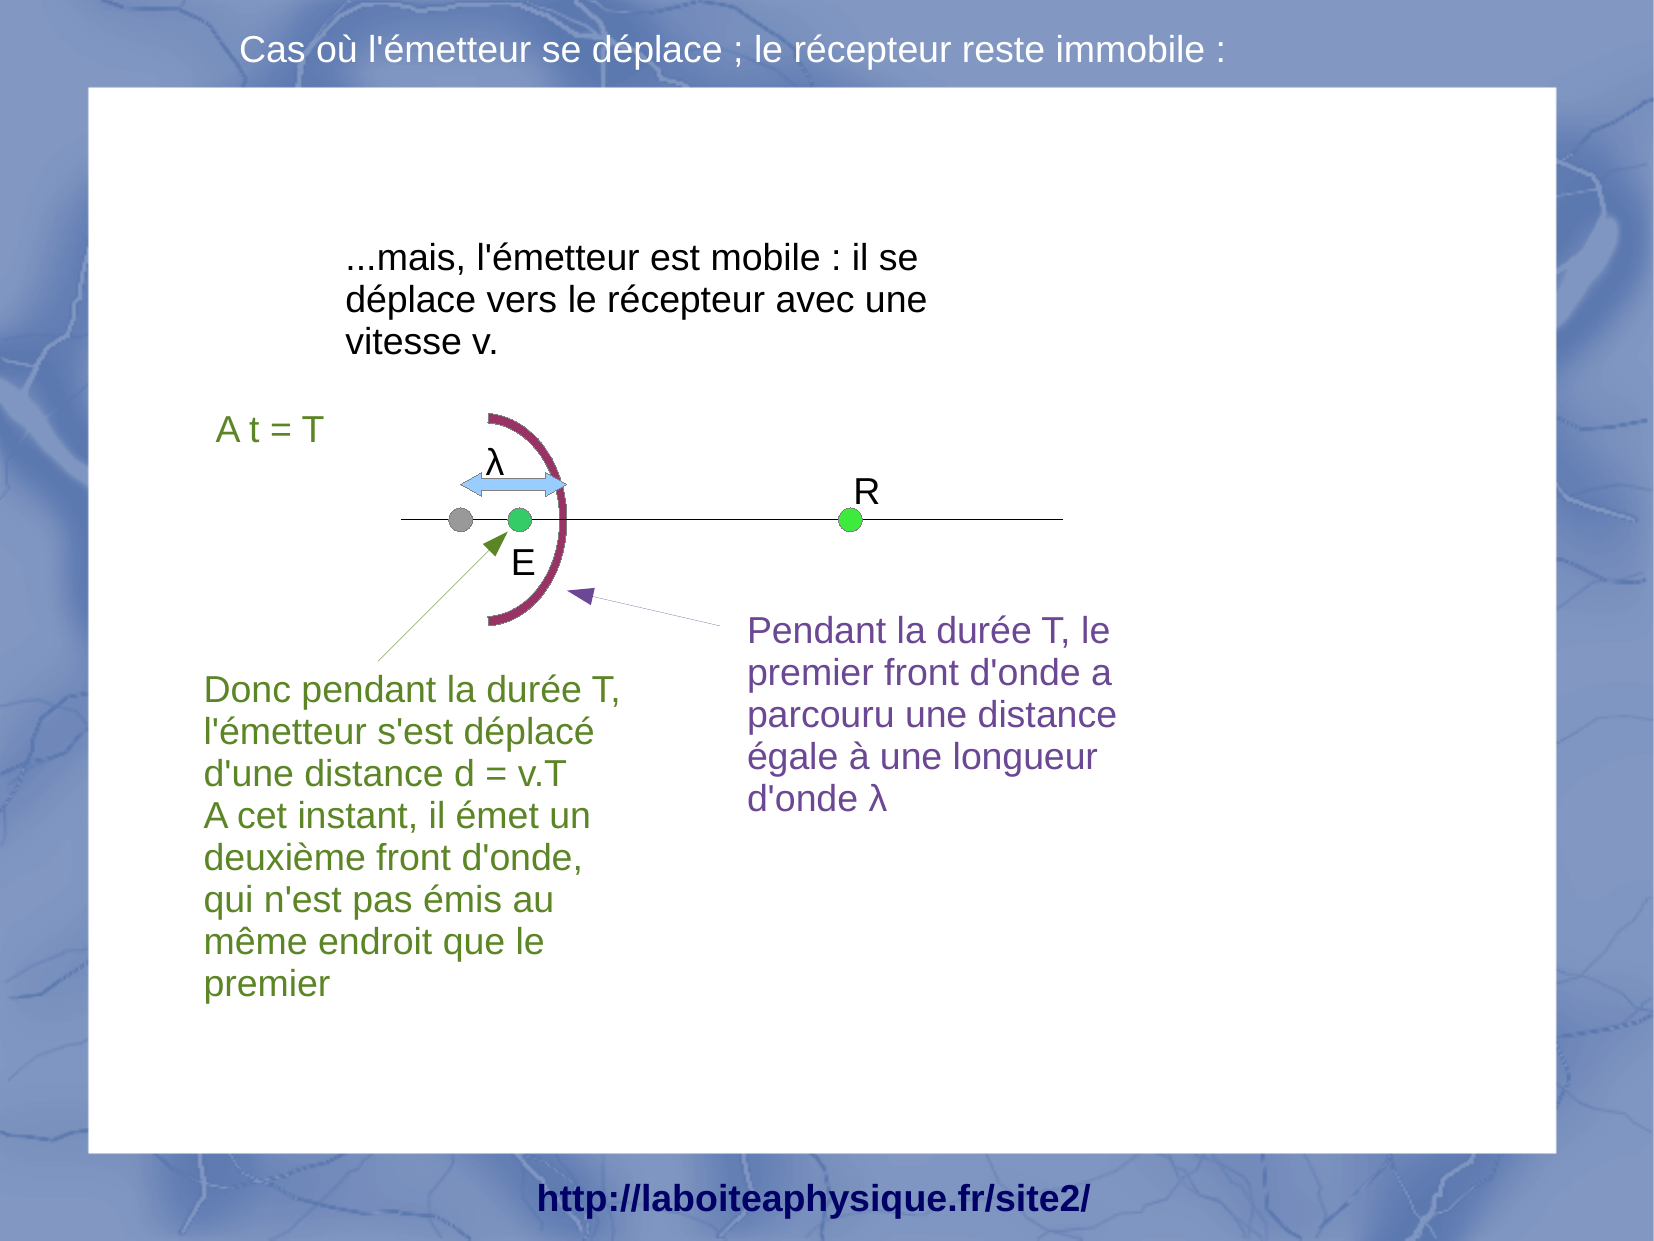

Cas où l'émetteur se déplace ; le récepteur reste immobile :
...mais, l'émetteur est mobile : il se déplace vers le récepteur avec une vitesse v.
A t = T
λ
R
E
Pendant la durée T, le premier front d'onde a parcouru une distance égale à une longueur d'onde λ
Donc pendant la durée T, l'émetteur s'est déplacé d'une distance d = v.T
A cet instant, il émet un deuxième front d'onde, qui n'est pas émis au même endroit que le premier
http://laboiteaphysique.fr/site2/